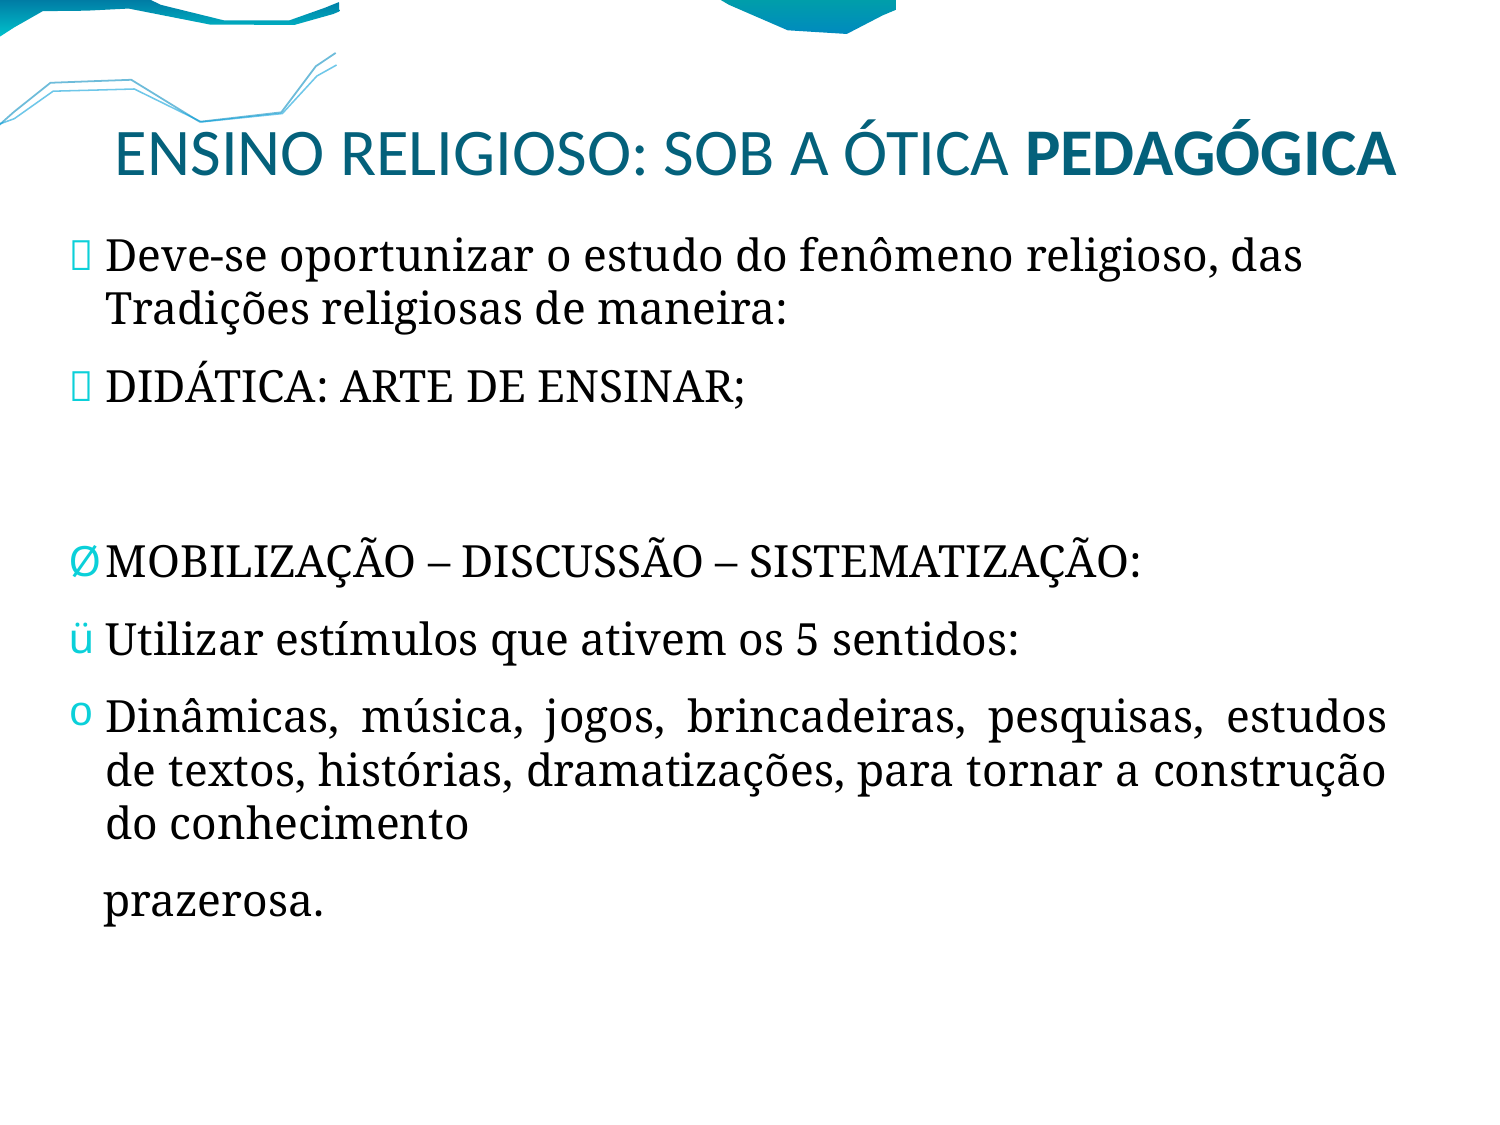

# ENSINO RELIGIOSO: SOB A ÓTICA PEDAGÓGICA
Deve-se oportunizar o estudo do fenômeno religioso, das Tradições religiosas de maneira:
DIDÁTICA: ARTE DE ENSINAR;
MOBILIZAÇÃO – DISCUSSÃO – SISTEMATIZAÇÃO:
Utilizar estímulos que ativem os 5 sentidos:
Dinâmicas, música, jogos, brincadeiras, pesquisas, estudos de textos, histórias, dramatizações, para tornar a construção do conhecimento
 prazerosa.